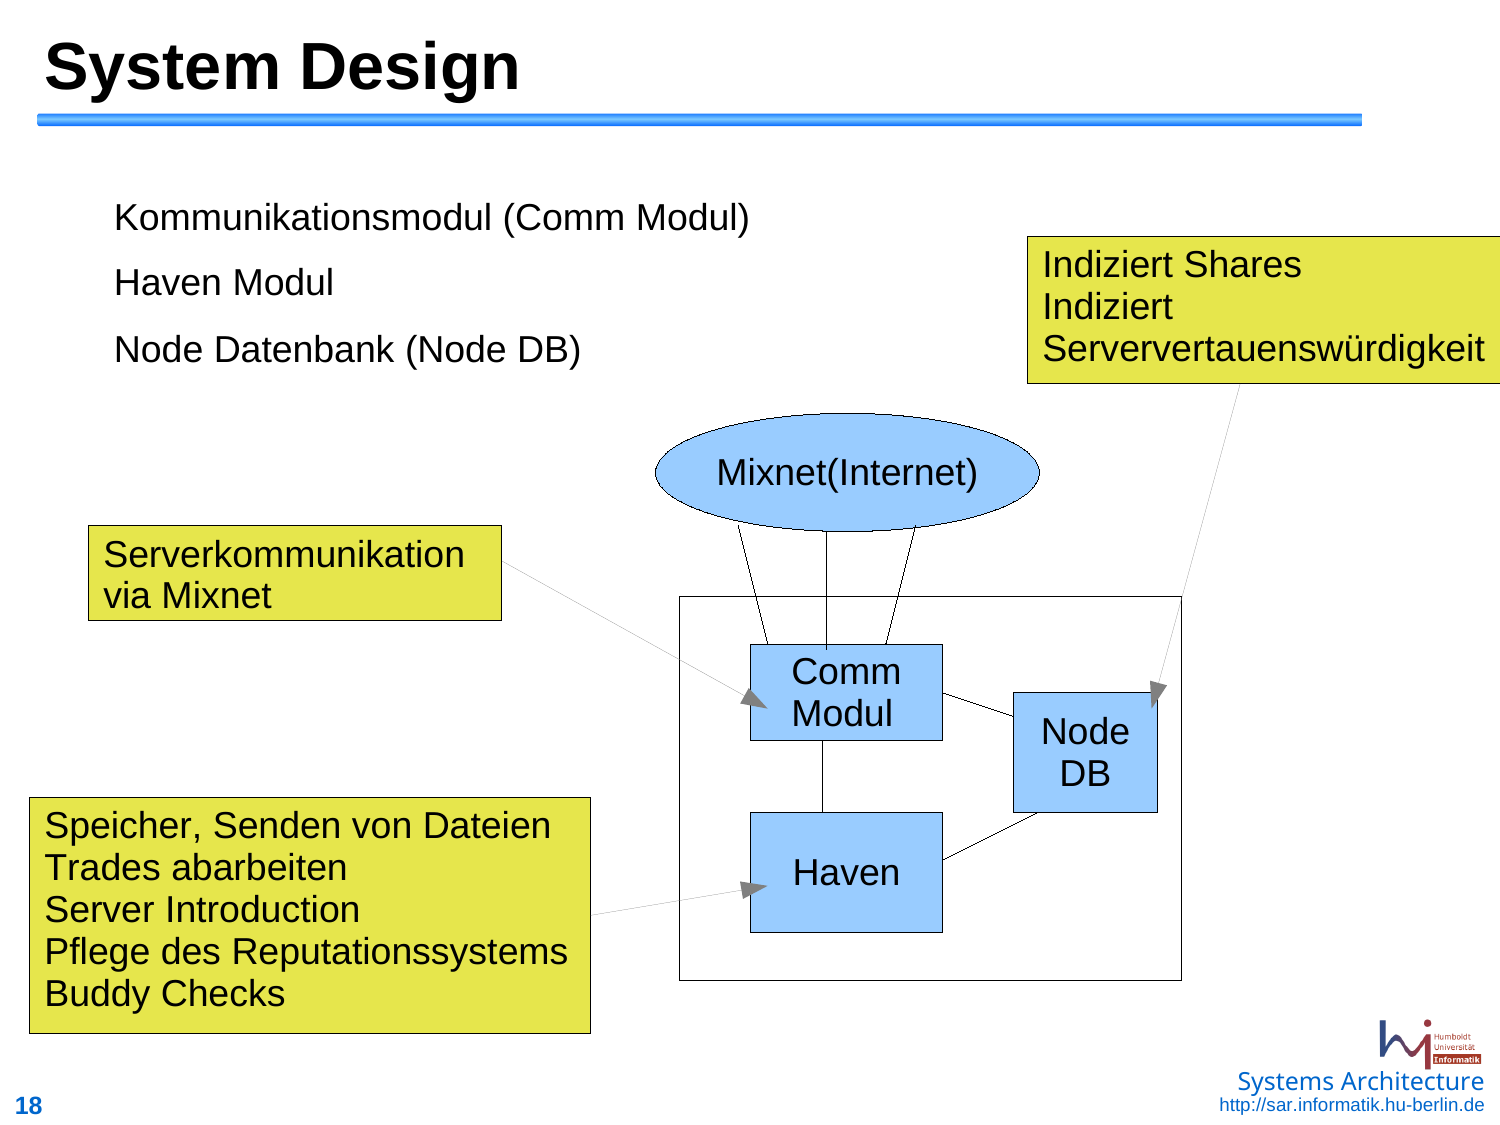

# System Design
 Kommunikationsmodul (Comm Modul)
Indiziert Shares
Indiziert
Serververtauenswürdigkeit
 Haven Modul
 Node Datenbank (Node DB)
Mixnet(Internet)
Serverkommunikation
via Mixnet
Comm
Modul
Node
DB
Speicher, Senden von Dateien
Trades abarbeiten
Server Introduction
Pflege des Reputationssystems
Buddy Checks
Haven